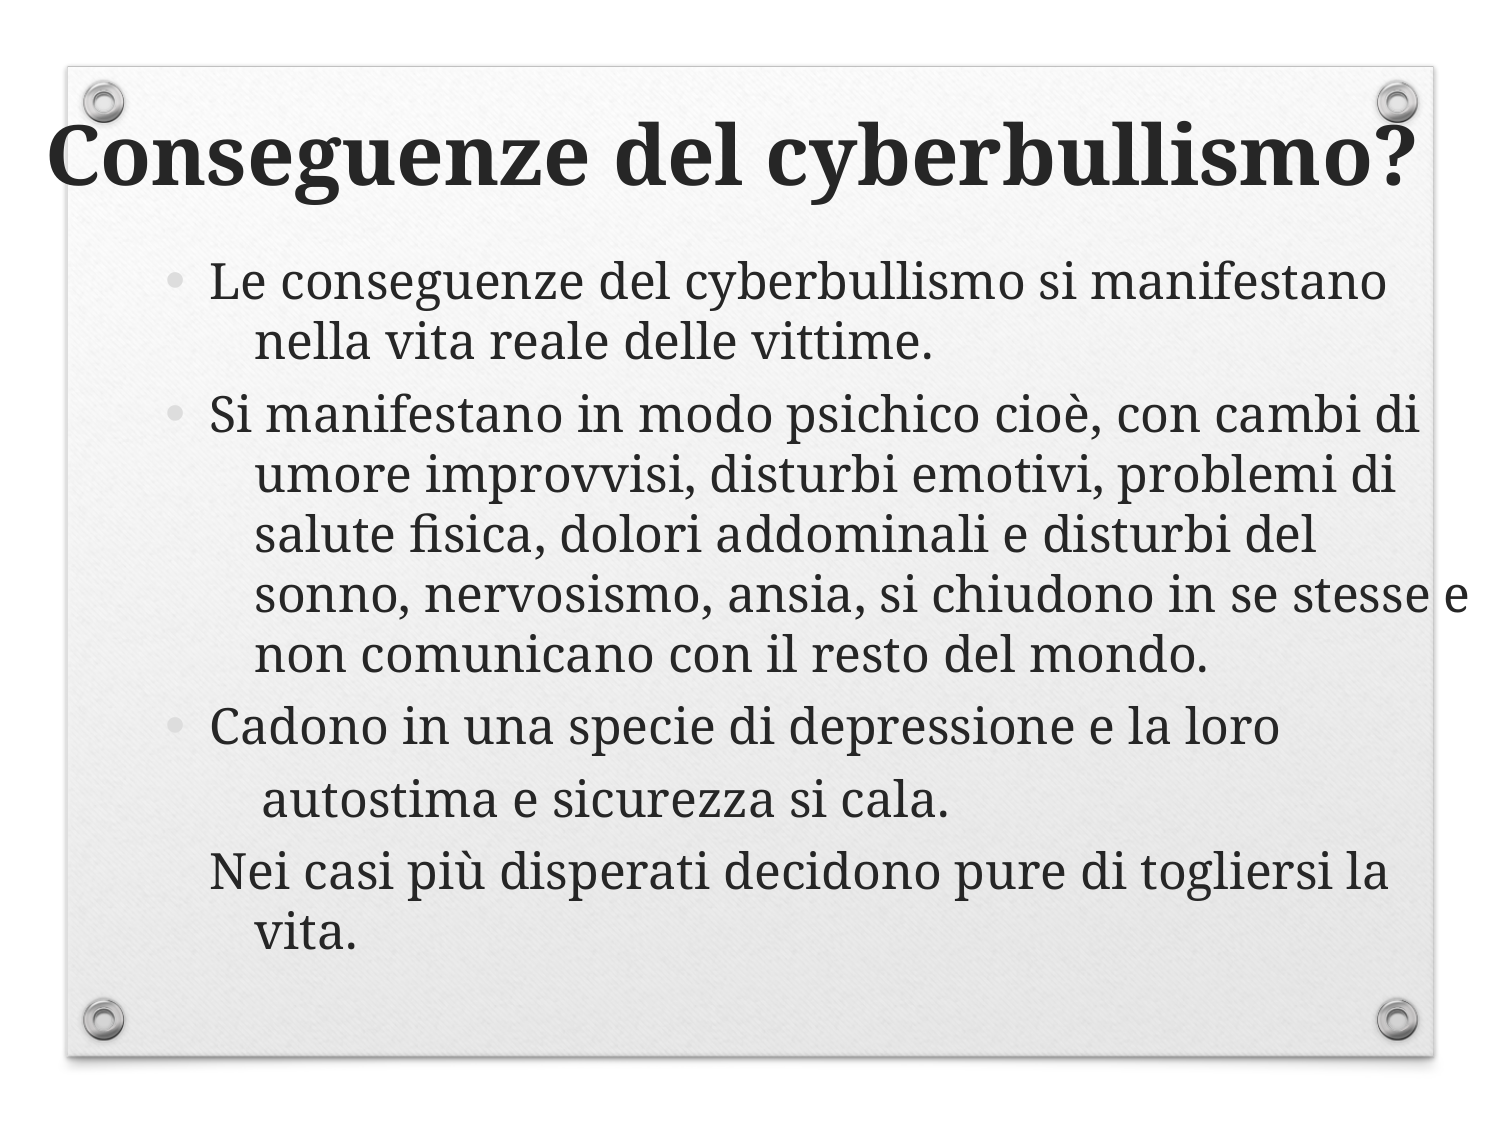

# Conseguenze del cyberbullismo?
Le conseguenze del cyberbullismo si manifestano nella vita reale delle vittime.
Si manifestano in modo psichico cioè, con cambi di umore improvvisi, disturbi emotivi, problemi di salute fisica, dolori addominali e disturbi del sonno, nervosismo, ansia, si chiudono in se stesse e non comunicano con il resto del mondo.
Cadono in una specie di depressione e la loro
 autostima e sicurezza si cala.
Nei casi più disperati decidono pure di togliersi la vita.